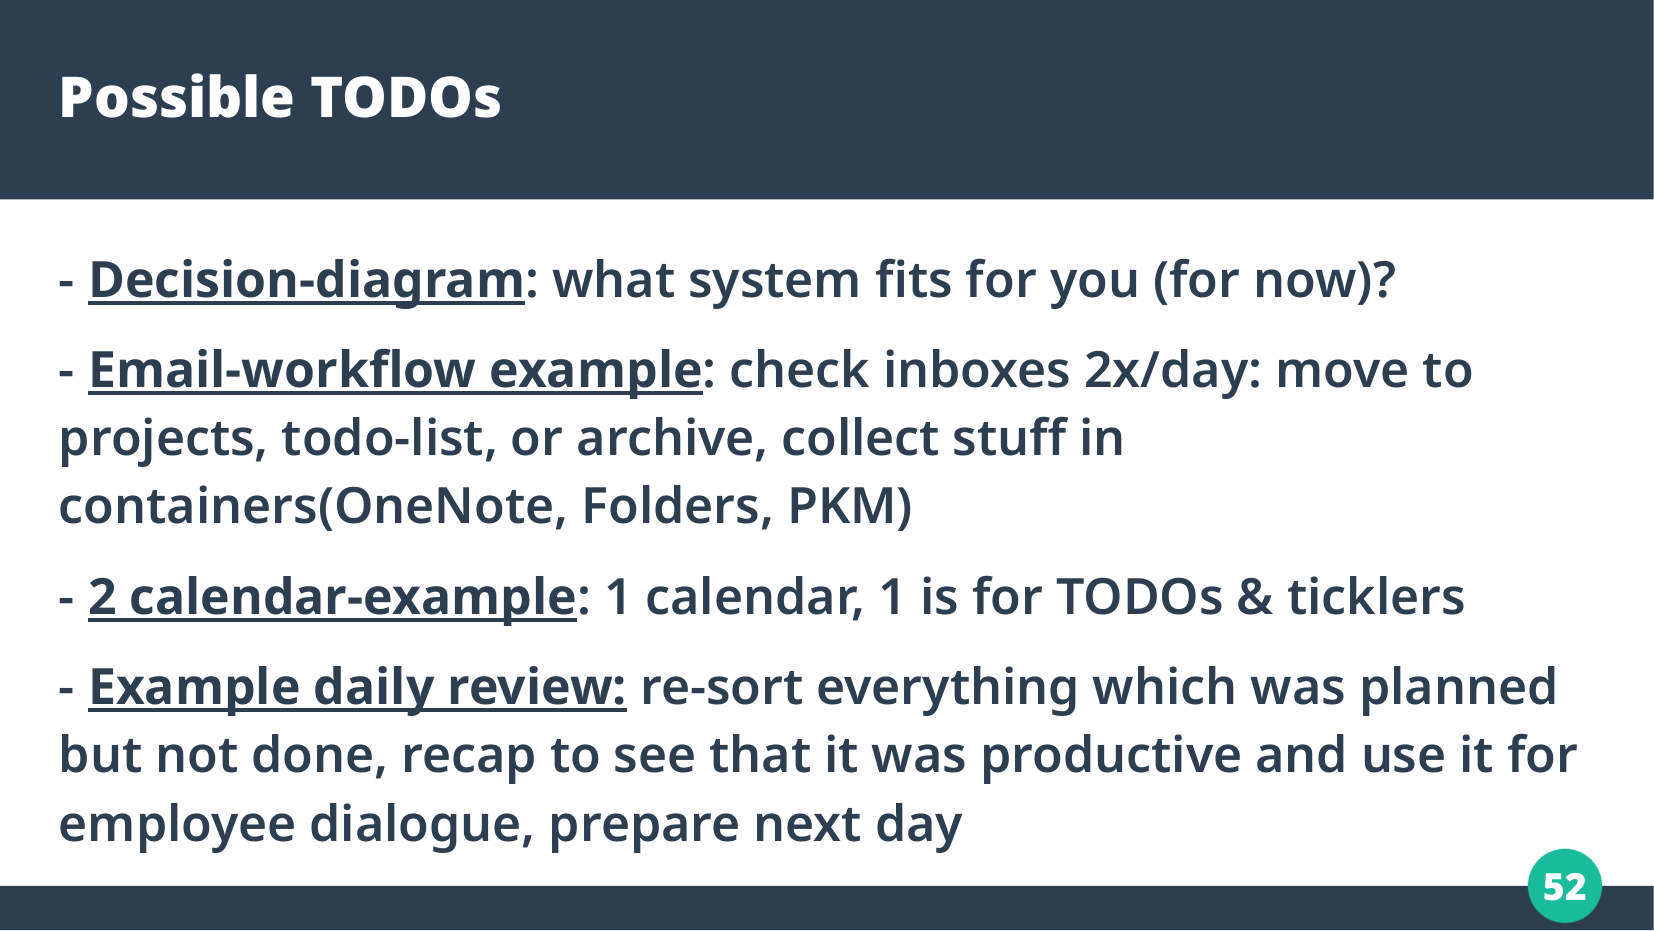

# Possible TODOs
- Decision-diagram: what system fits for you (for now)?
- Email-workflow example: check inboxes 2x/day: move to projects, todo-list, or archive, collect stuff in containers(OneNote, Folders, PKM)
- 2 calendar-example: 1 calendar, 1 is for TODOs & ticklers
- Example daily review: re-sort everything which was planned but not done, recap to see that it was productive and use it for employee dialogue, prepare next day